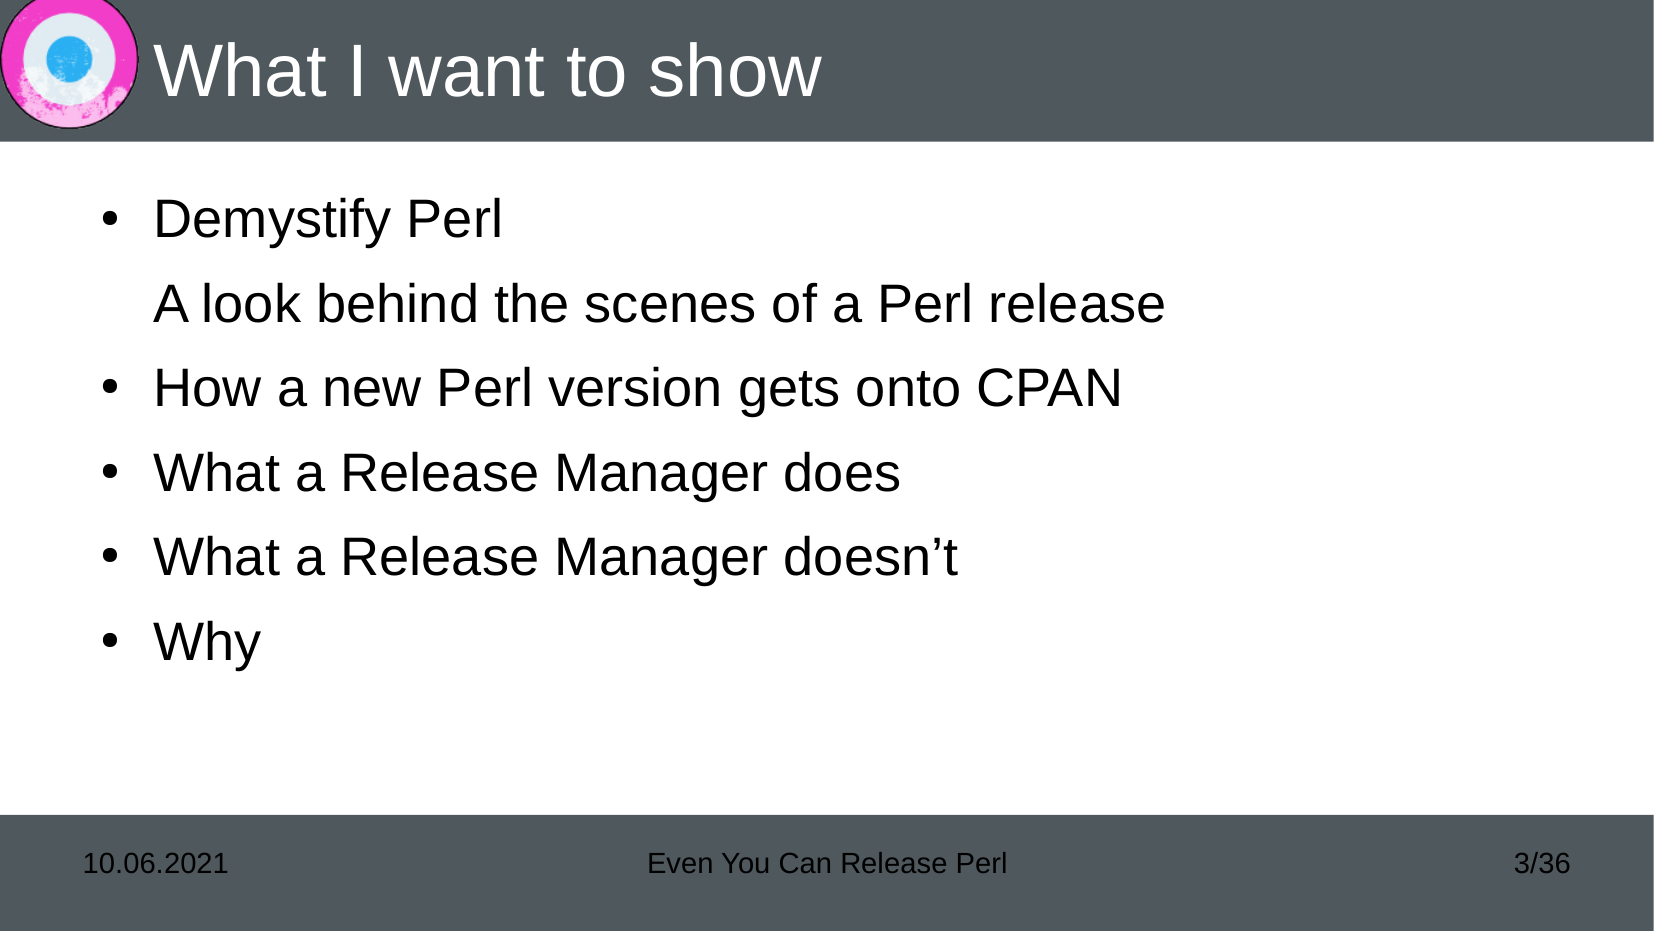

# What I want to show
Demystify Perl
A look behind the scenes of a Perl release
How a new Perl version gets onto CPAN
What a Release Manager does
What a Release Manager doesn’t
Why
08. März 2019
3